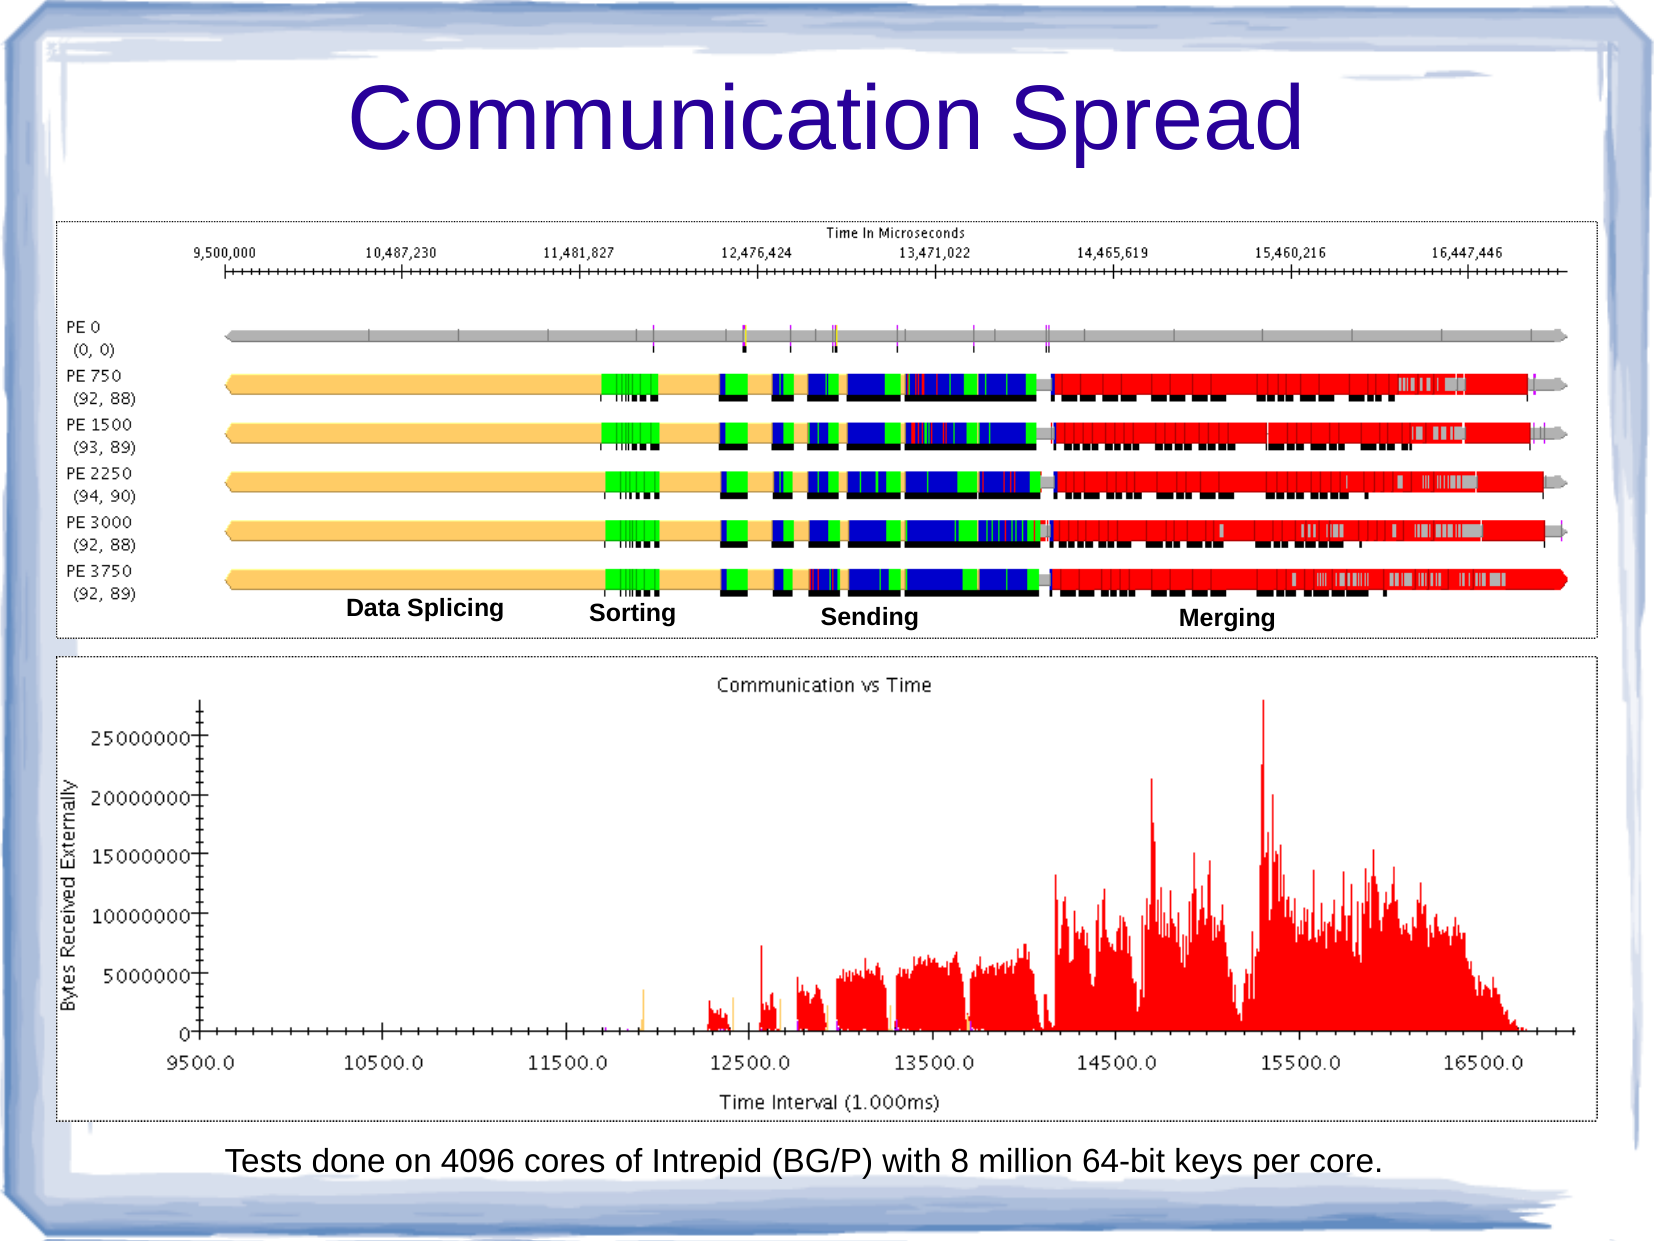

# Communication Spread
Data Splicing
Sorting
Sending
Merging
25
Tests done on 4096 cores of Intrepid (BG/P) with 8 million 64-bit keys per core.